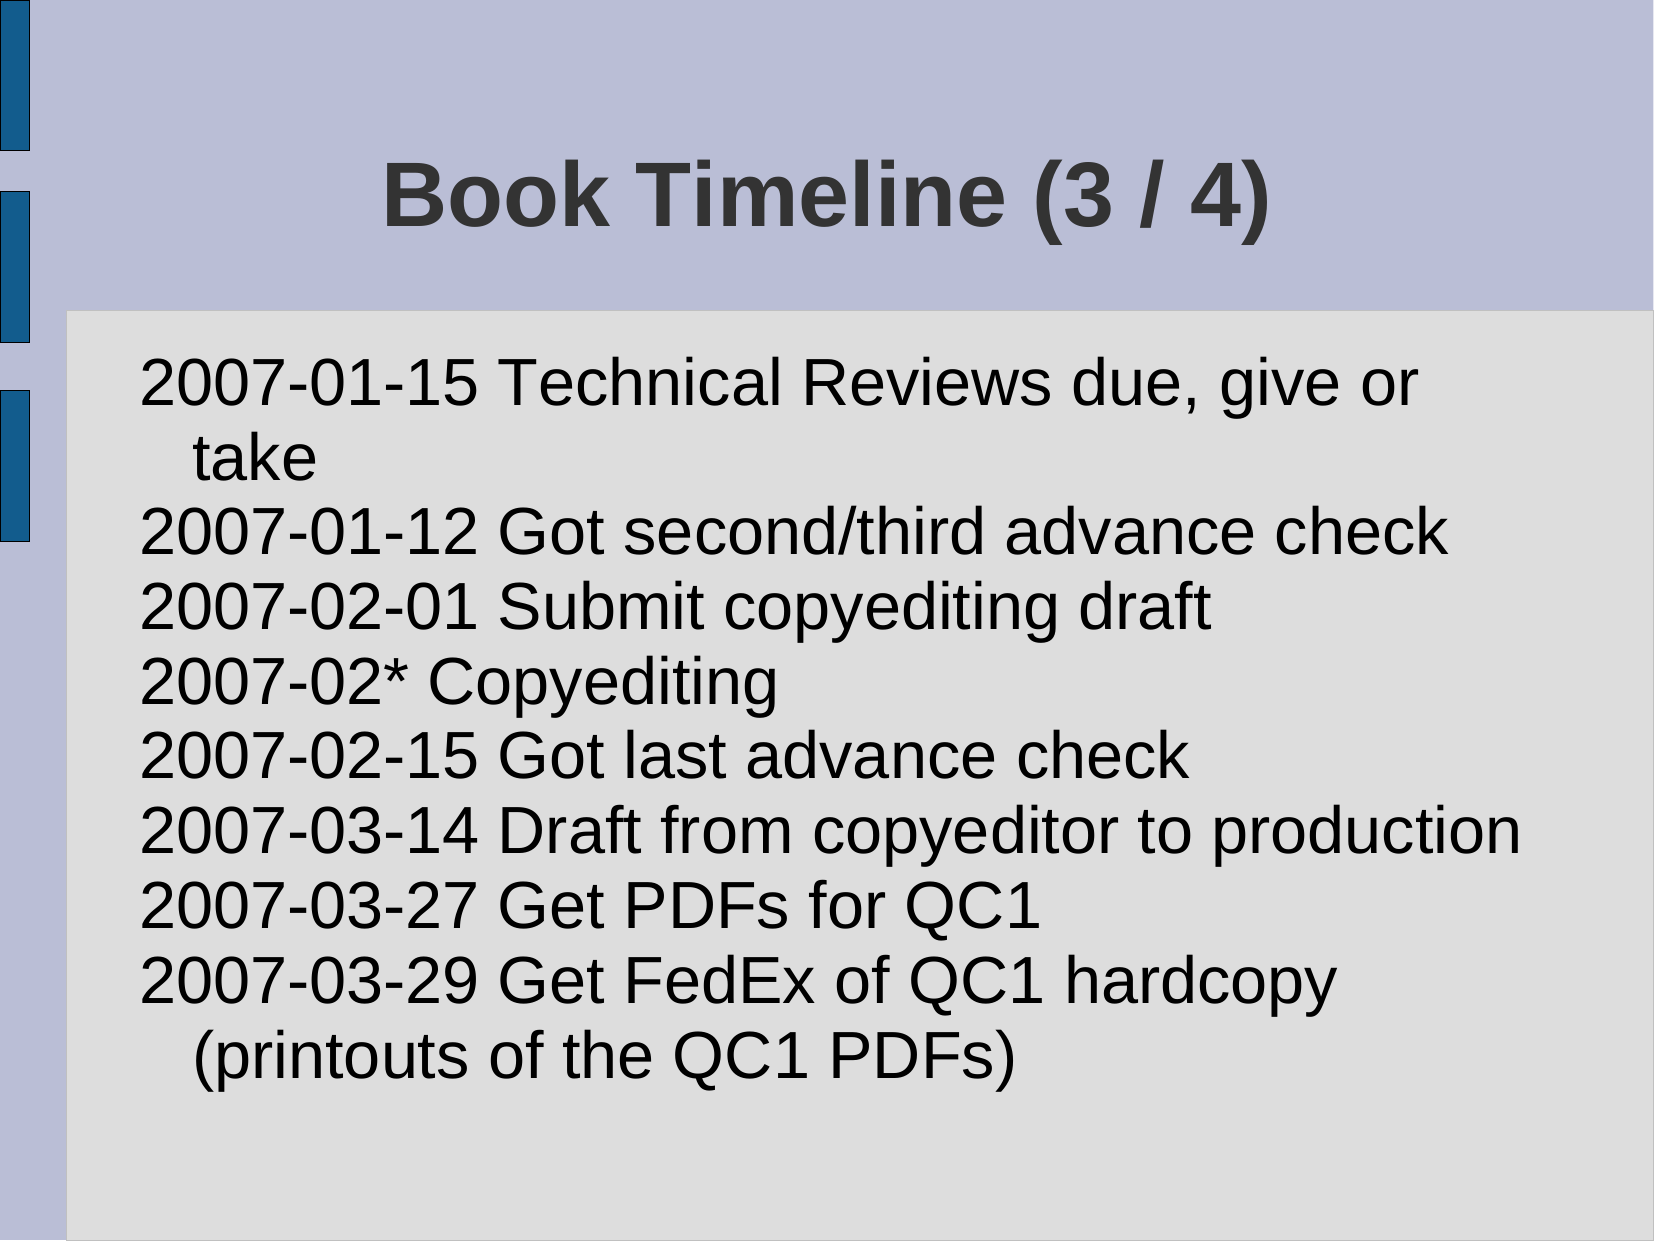

# Book Timeline (3 / 4)
2007-01-15 Technical Reviews due, give or take
2007-01-12 Got second/third advance check
2007-02-01 Submit copyediting draft
2007-02* Copyediting
2007-02-15 Got last advance check
2007-03-14 Draft from copyeditor to production
2007-03-27 Get PDFs for QC1
2007-03-29 Get FedEx of QC1 hardcopy (printouts of the QC1 PDFs)